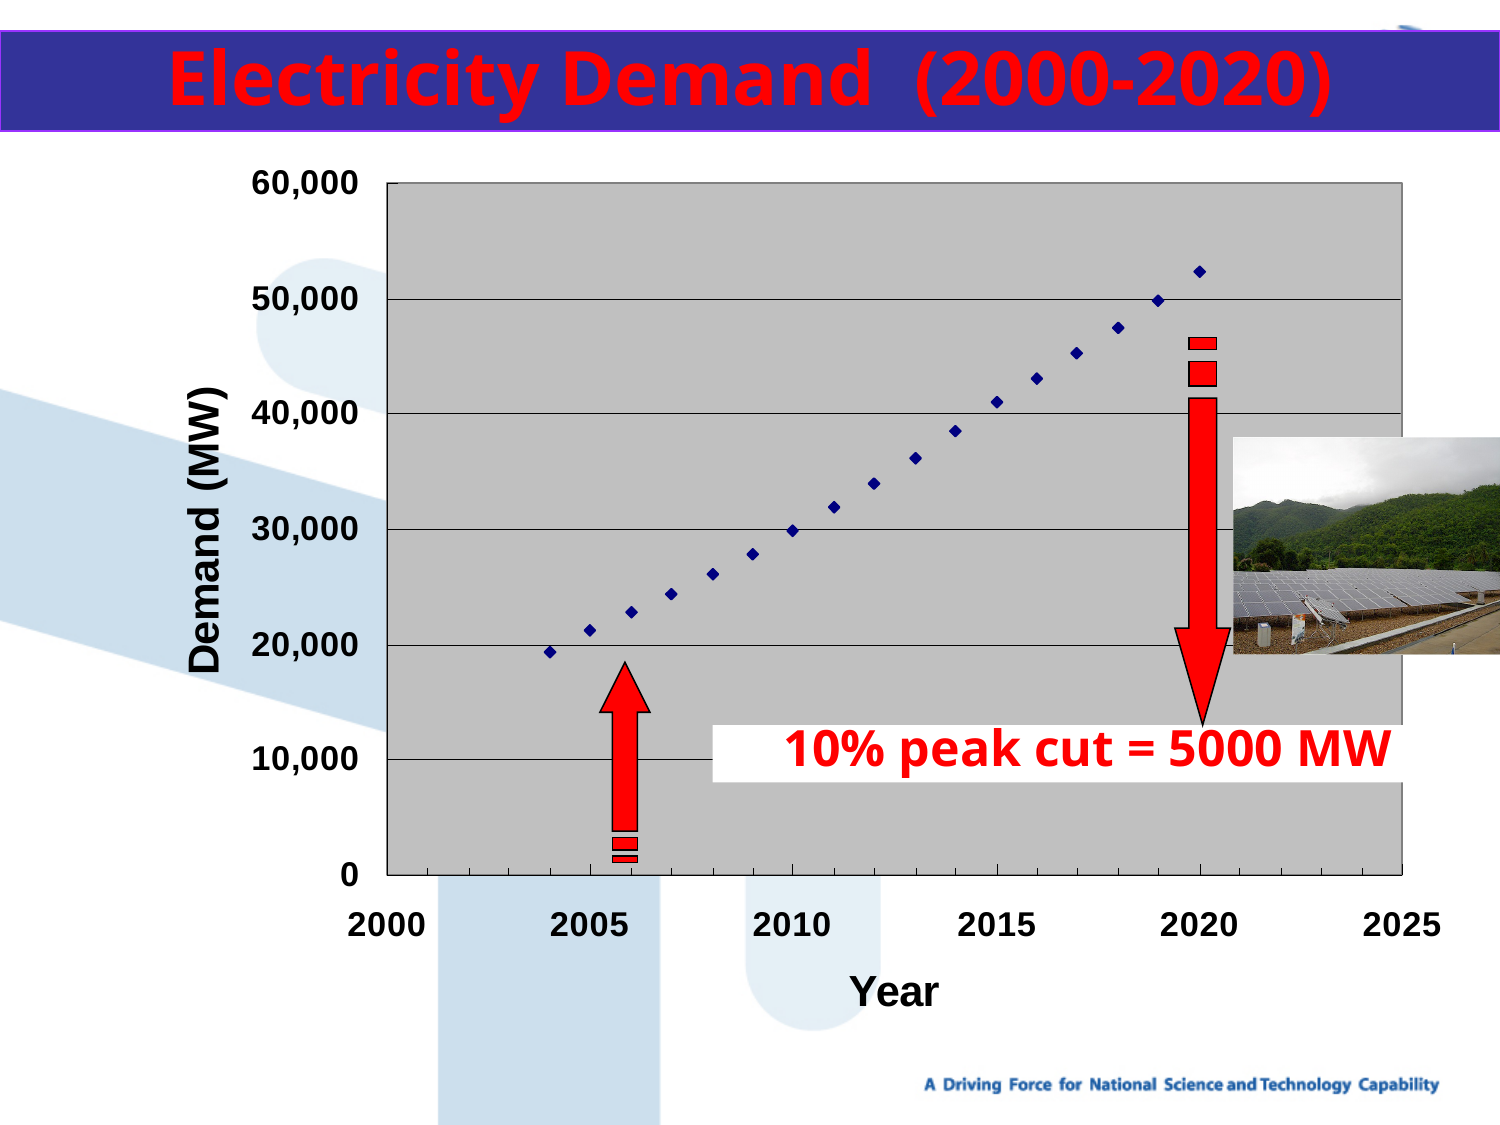

Electricity Demand (2000-2020)
10% peak cut = 5000 MW